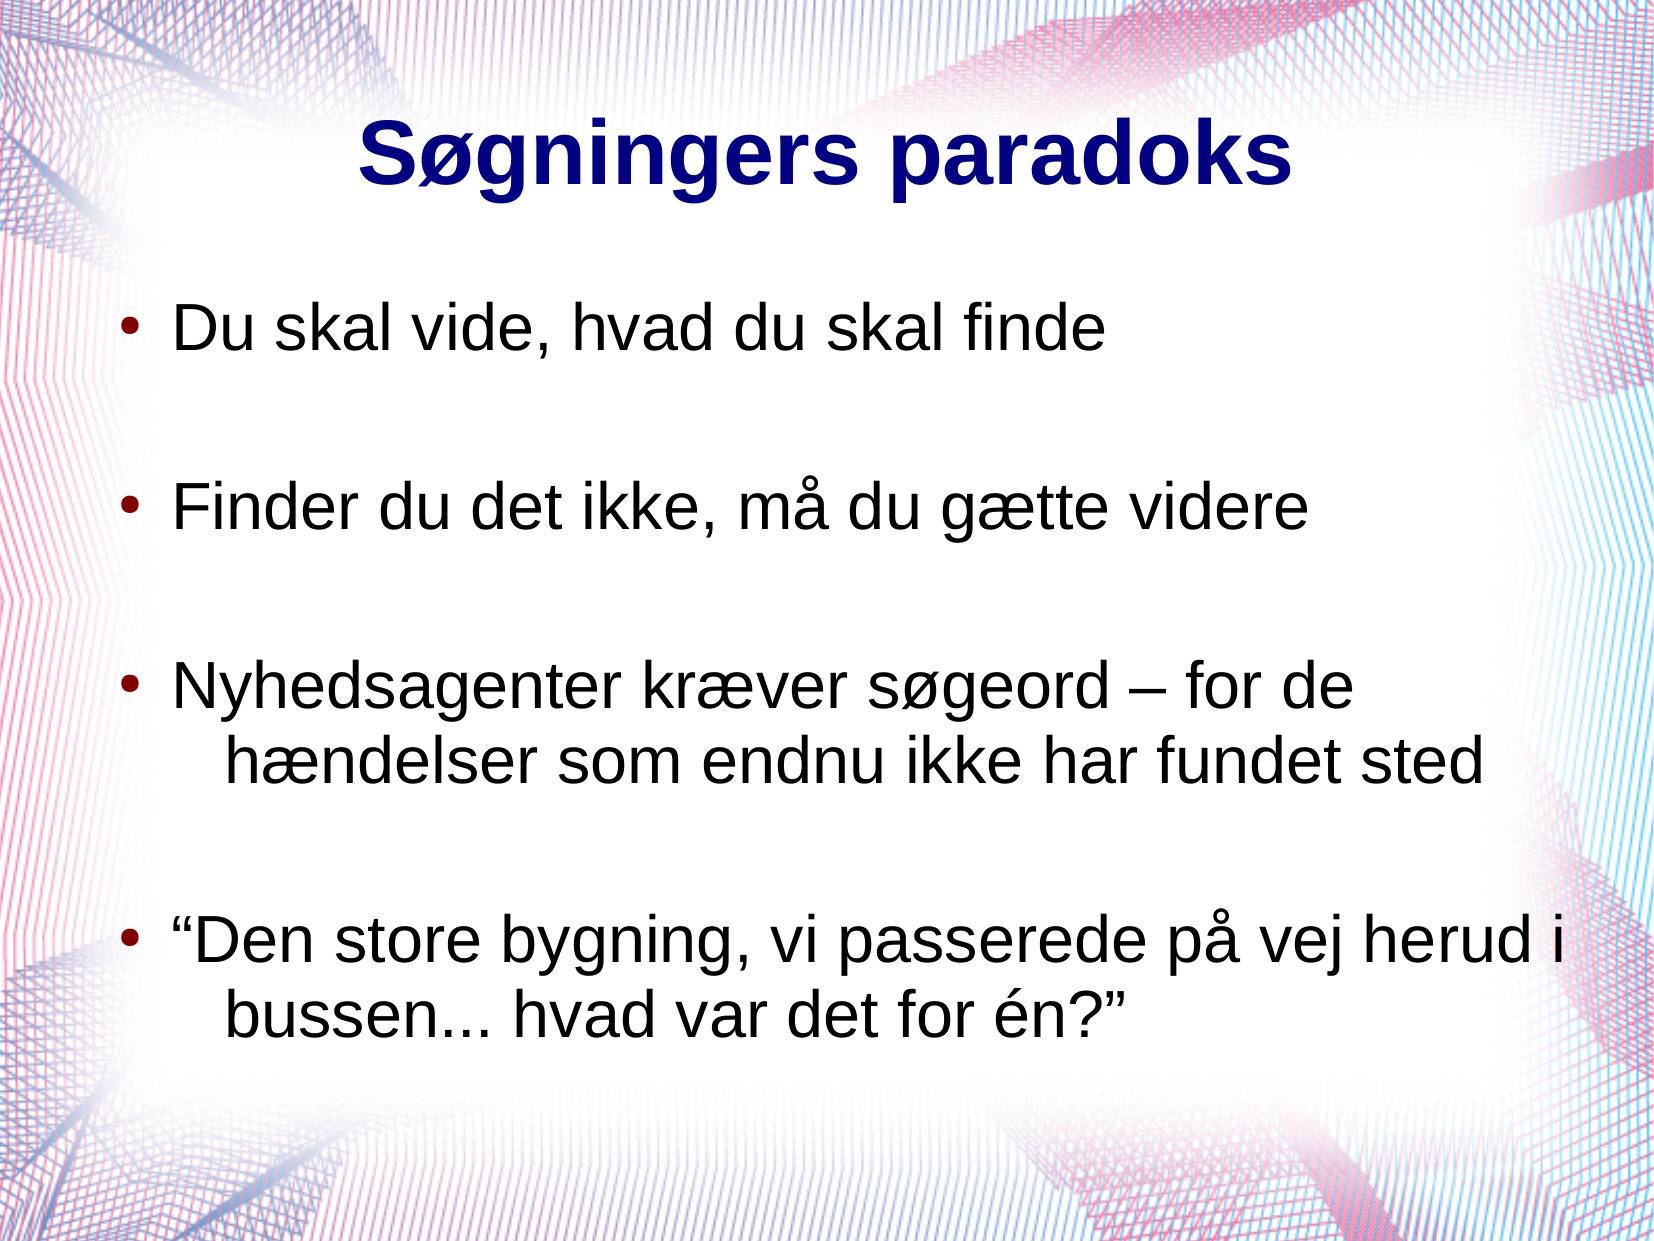

# Søgningers paradoks
Du skal vide, hvad du skal finde
Finder du det ikke, må du gætte videre
Nyhedsagenter kræver søgeord – for de hændelser som endnu ikke har fundet sted
“Den store bygning, vi passerede på vej herud i bussen... hvad var det for én?”